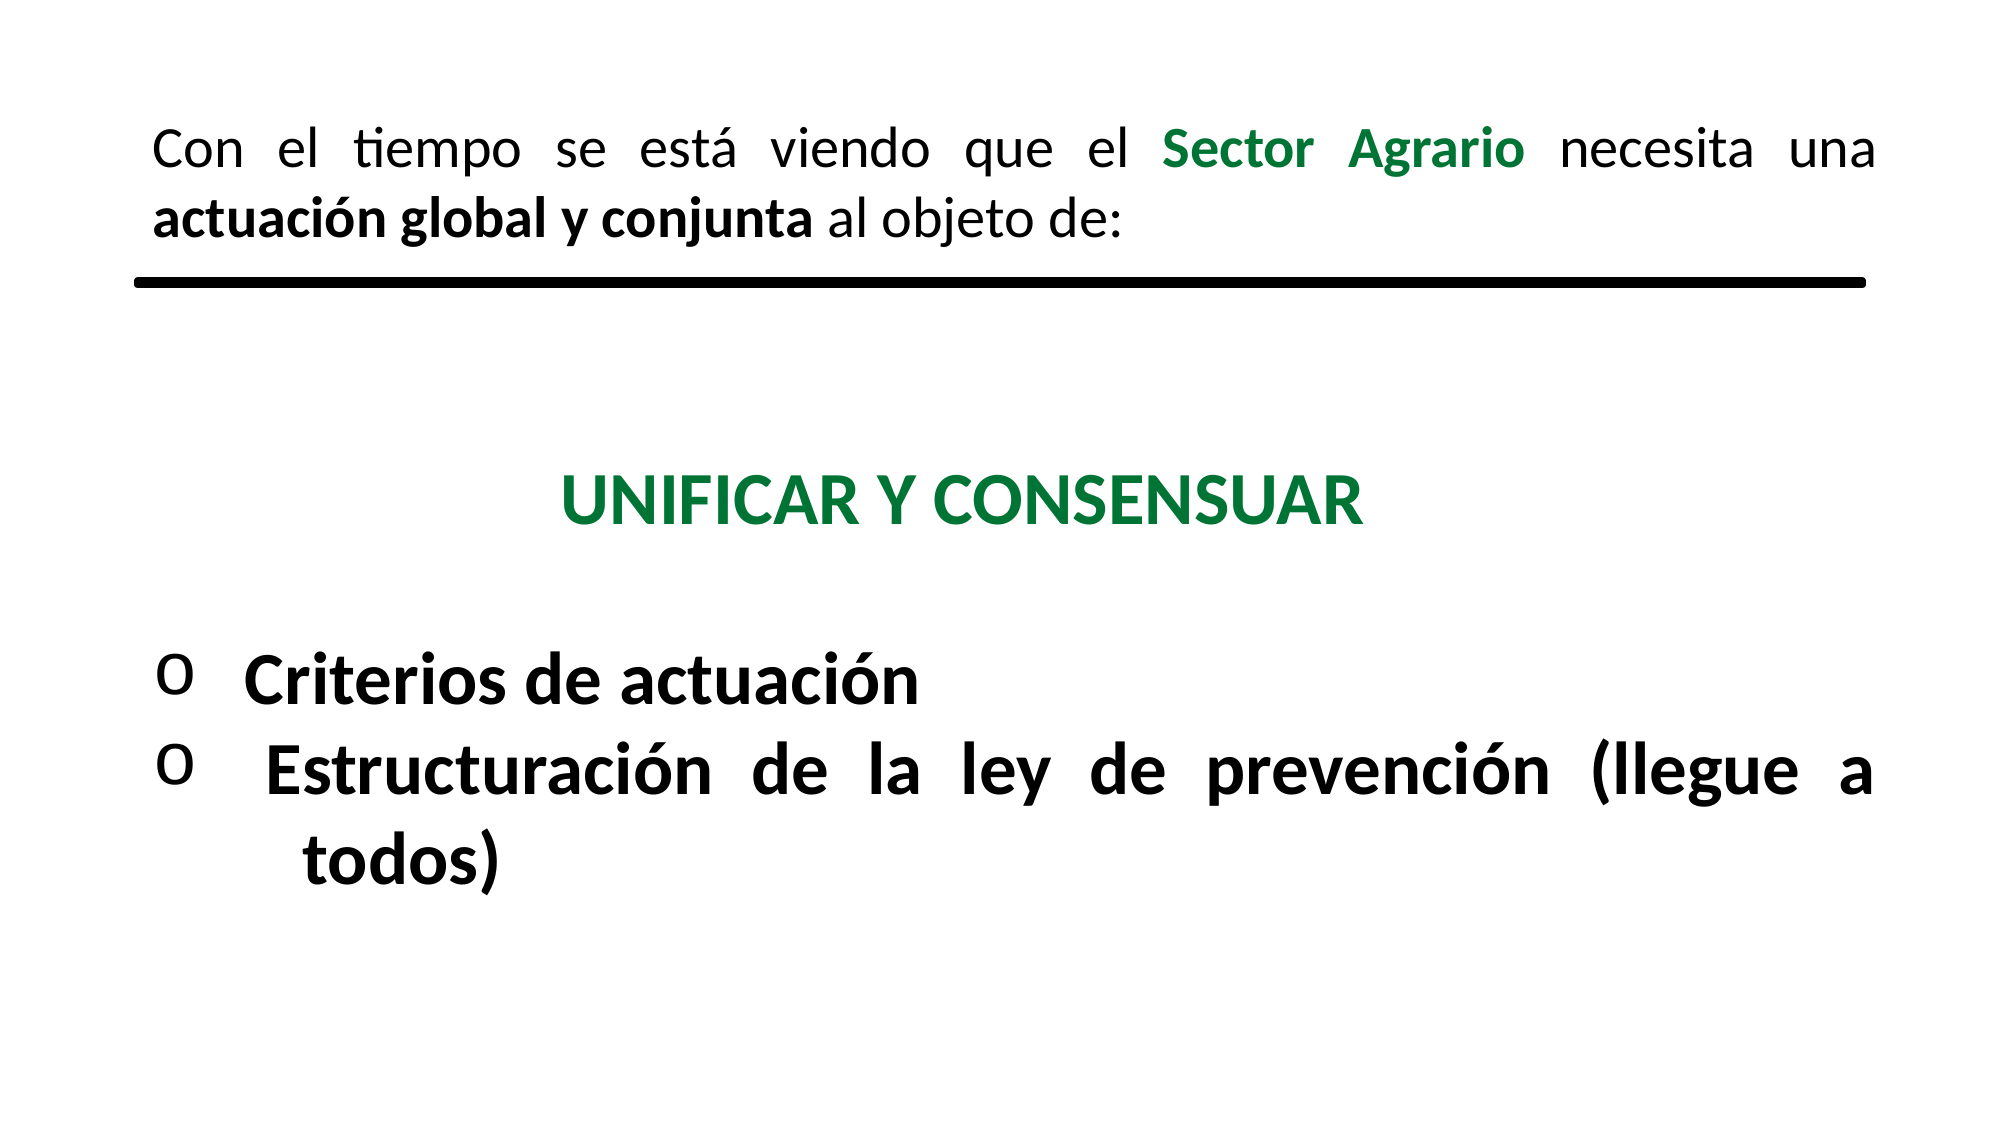

Con el tiempo se está viendo que el Sector Agrario necesita una actuación global y conjunta al objeto de:
 UNIFICAR Y CONSENSUAR
 Criterios de actuación
 Estructuración de la ley de prevención (llegue a todos)